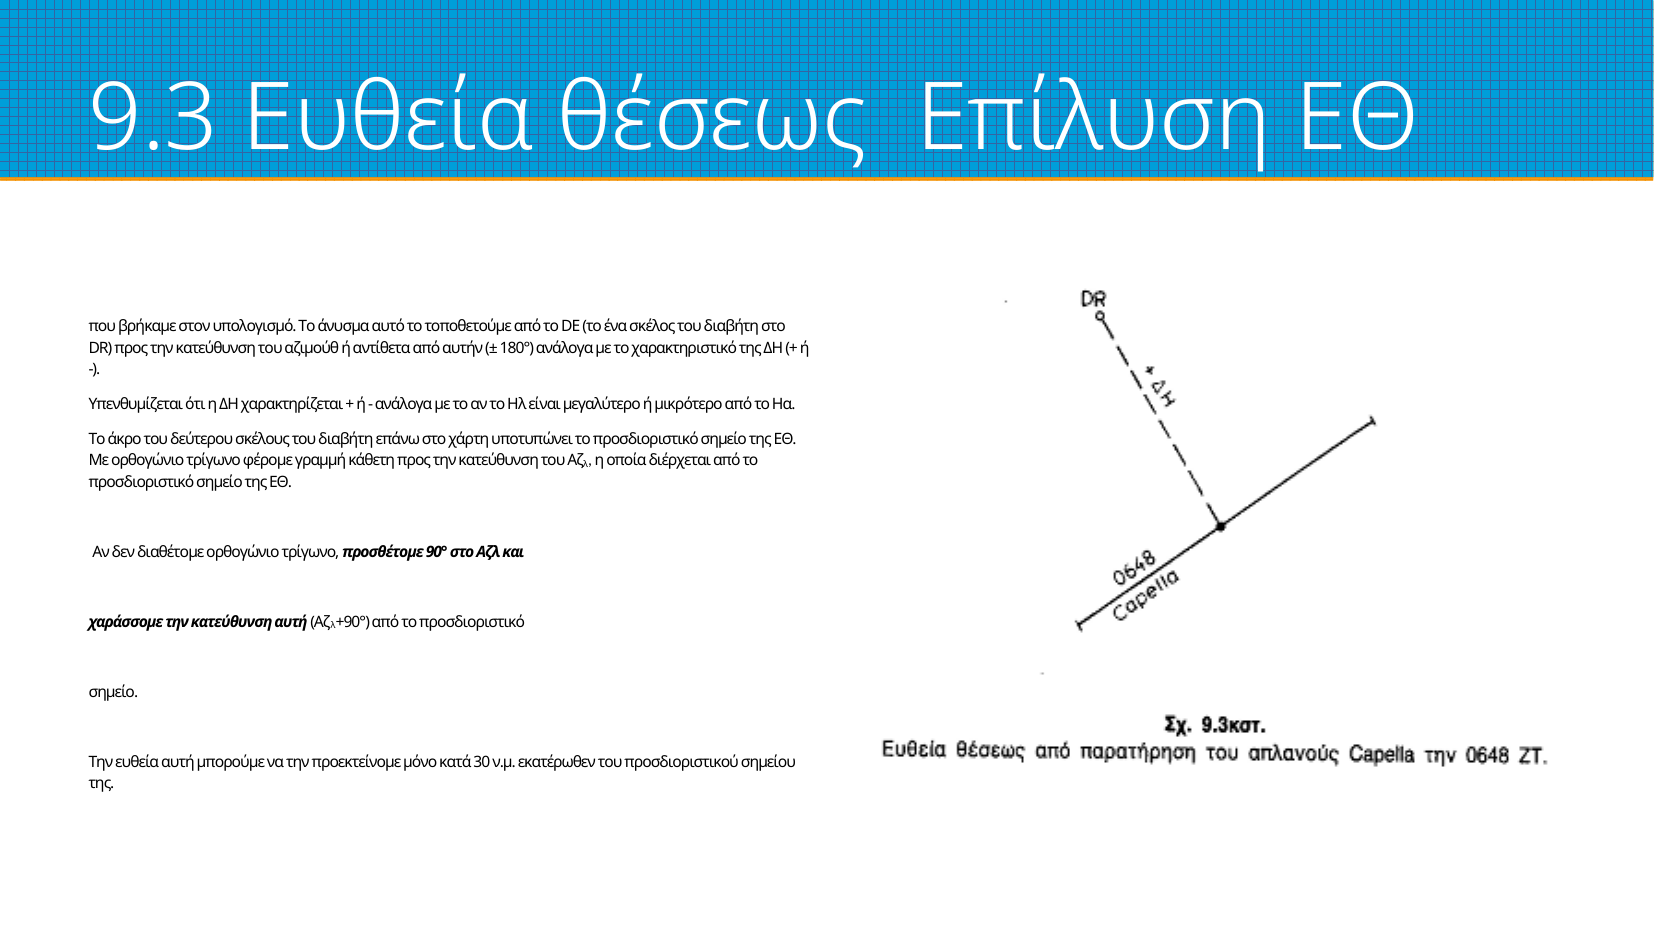

# 9.3 Ευθεία θέσεως Επίλυση ΕΘ
που βρήκαμε στον υπολογισμό. Το άνυσμα αυτό το τοποθετούμε από το DE (το ένα σκέλος του διαβήτη στο DR) προς την κατεύθυνση του αζιμούθ ή αντίθετα από αυτήν (± 180°) ανάλογα με το χαρακτηριστικό της ΔΗ (+ ή -).
Υπενθυμίζε­ται ότι η ΔΗ χαρακτηρίζεται + ή - ανάλογα με το αν το Ηλ είναι μεγαλύτερο ή μικρότερο από το Ηα.
Το άκρο του δεύτερου σκέλους του διαβήτη επάνω στο χάρτη υποτυπώνει το προσδιοριστικό σημείο της ΕΘ. Με ορθογώνιο τρίγωνο φέρομε γραμμή κάθετη προς την κατεύθυνση του Αζλ, η οποία διέρχεται από το προσδιοριστικό σημείο της ΕΘ.
 Αν δεν διαθέτομε ορθογώνιο τρίγωνο, προσθέτομε 90° στο Αζλ και
χαράσσομε την κατεύθυνση αυτή (Αζλ+90°) από το προσδιοριστικό
σημείο.
Την ευθεία αυτή μπορούμε να την προεκτείνομε μόνο κατά 30 ν.μ. εκατέρωθεν του προσδιοριστικού σημείου της.